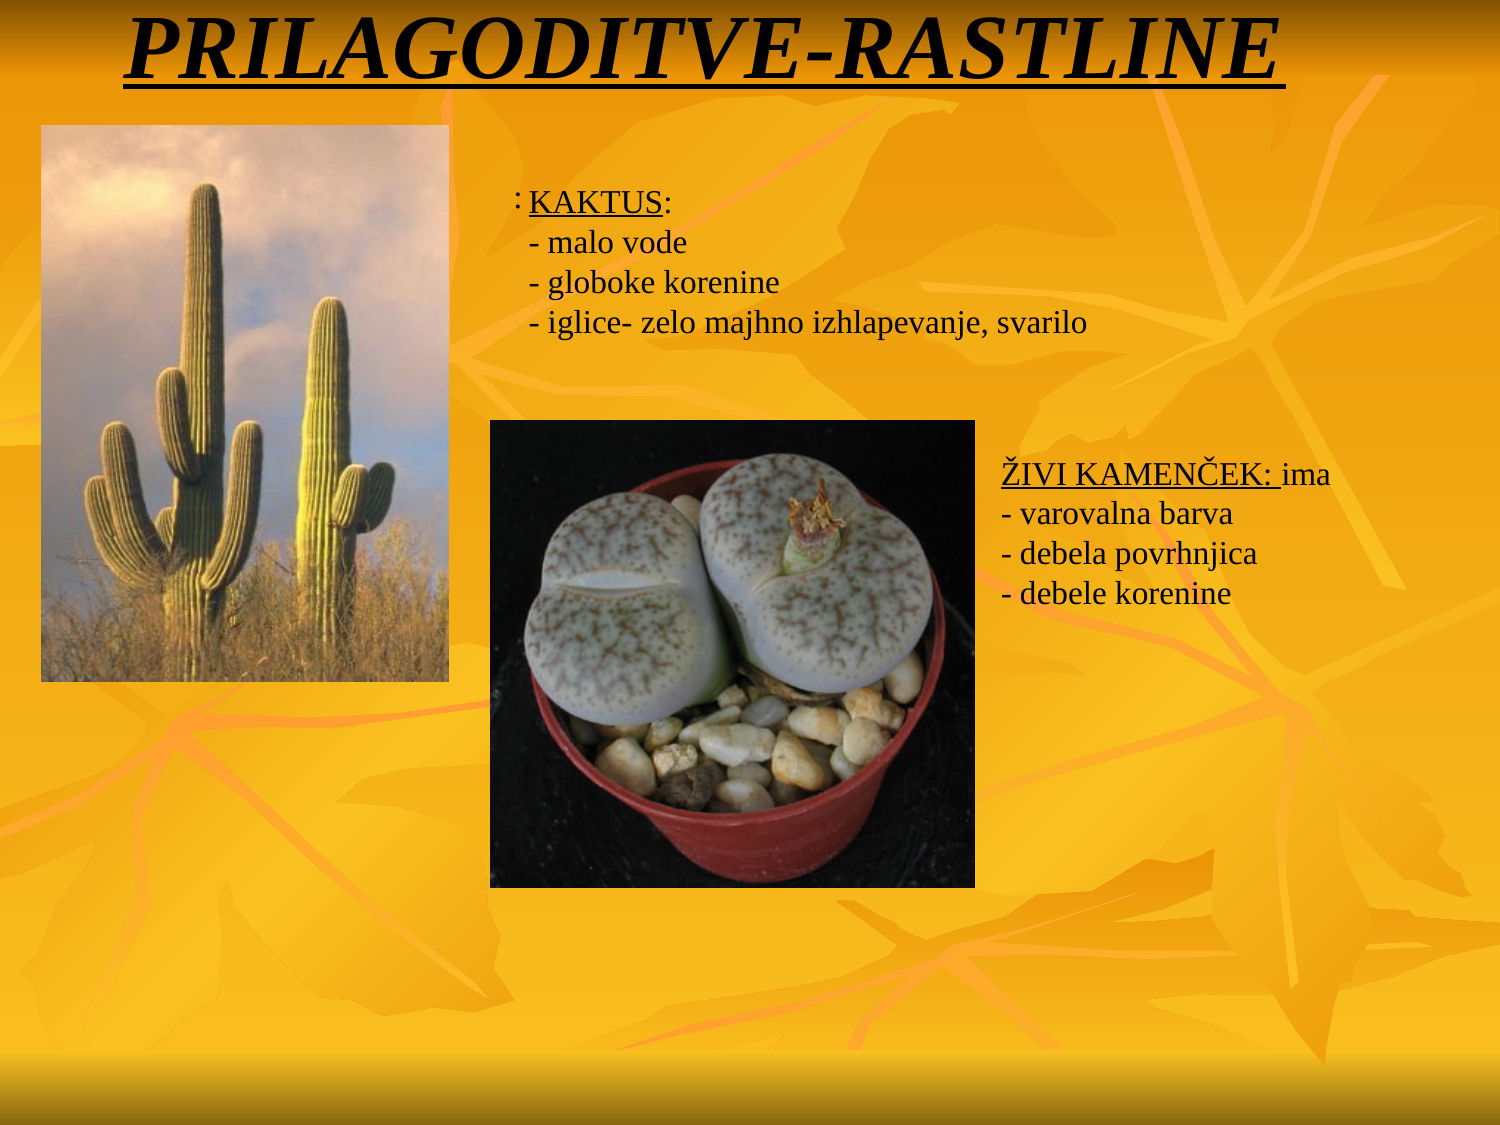

# PRILAGODITVE-RASTLINE
:
KAKTUS:
- malo vode
- globoke korenine
- iglice- zelo majhno izhlapevanje, svarilo
ŽIVI KAMENČEK: ima
- varovalna barva
- debela povrhnjica
- debele korenine